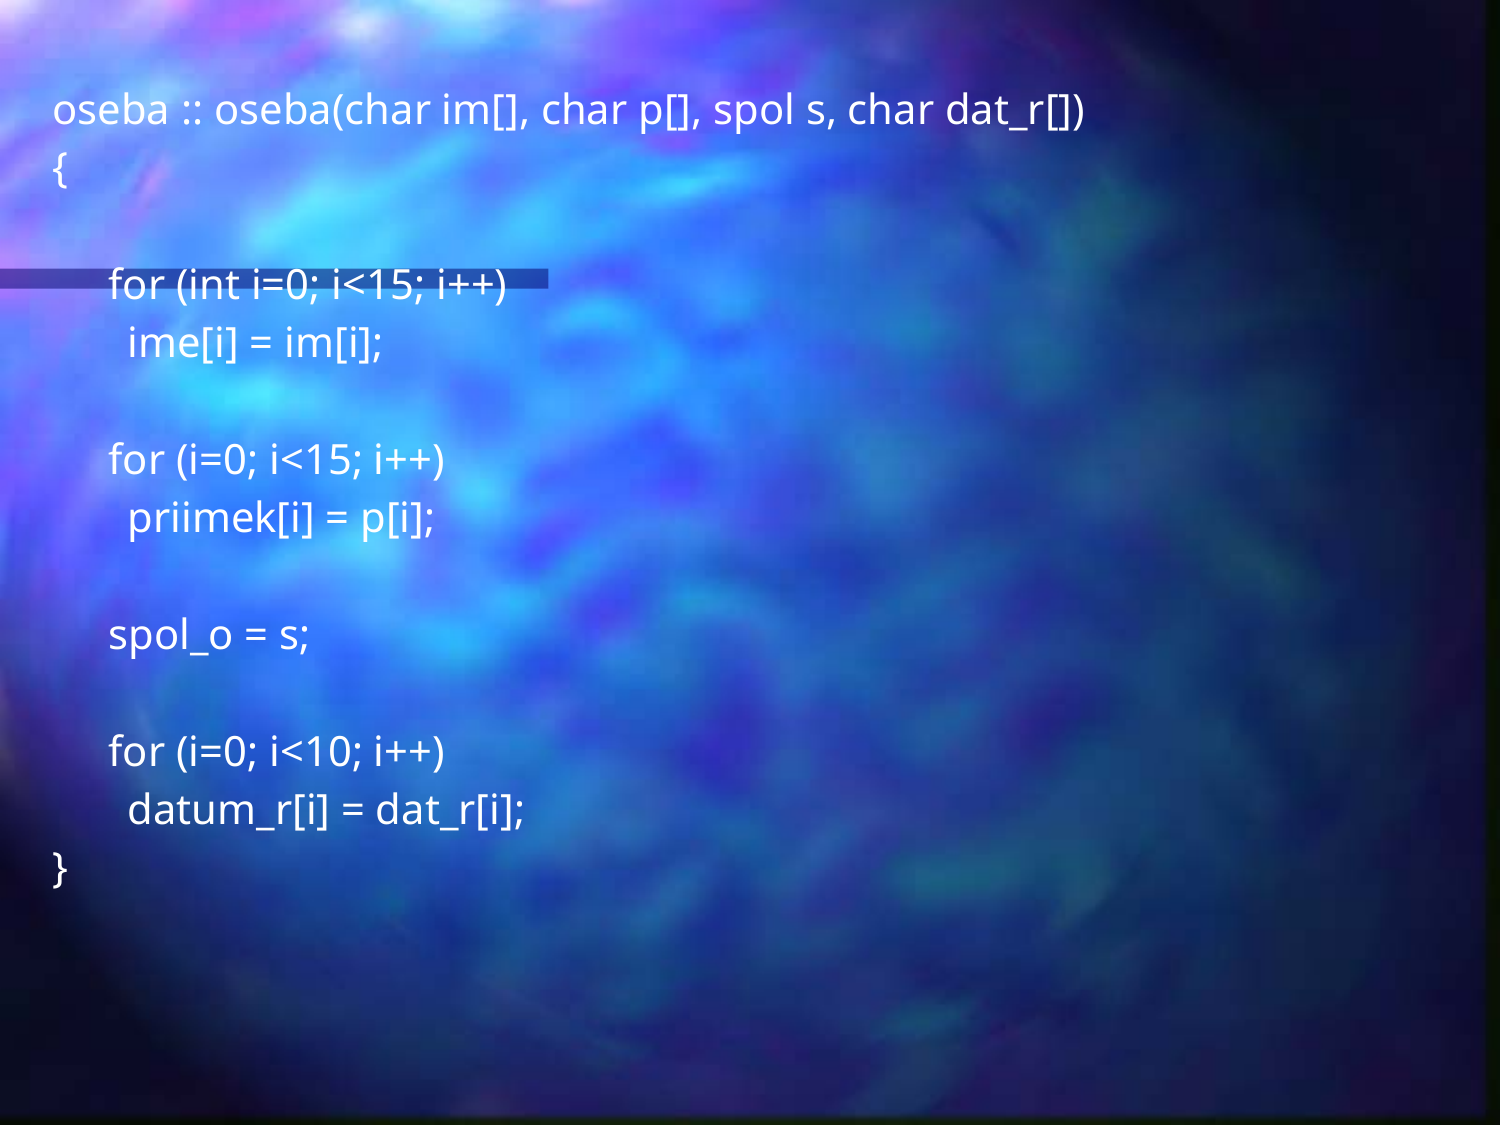

# oseba :: oseba(char im[], char p[], spol s, char dat_r[])
{
	for (int i=0; i<15; i++)
 ime[i] = im[i];
	for (i=0; i<15; i++)
 priimek[i] = p[i];
	spol_o = s;
	for (i=0; i<10; i++)
 datum_r[i] = dat_r[i];
}